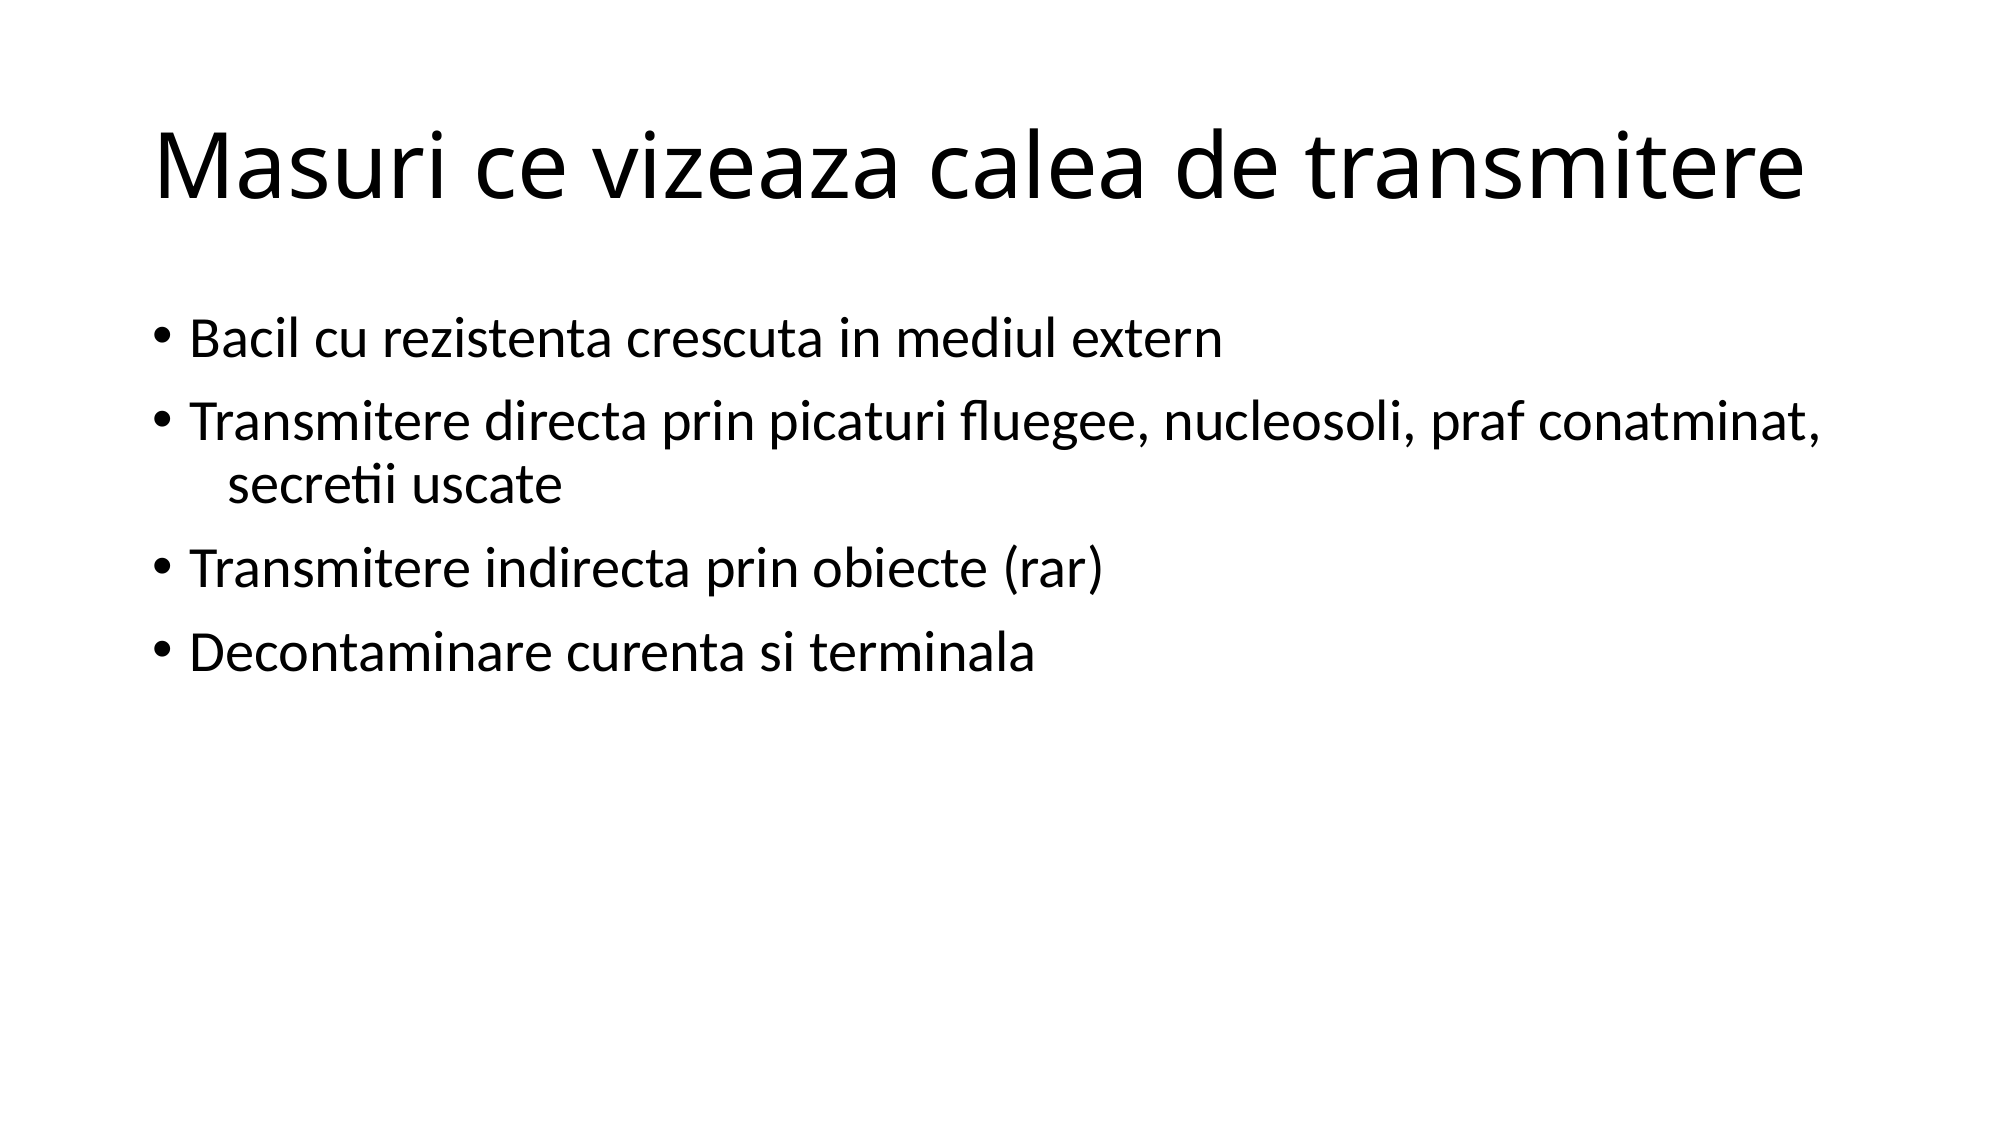

# Masuri ce vizeaza calea de transmitere
Bacil cu rezistenta crescuta in mediul extern
Transmitere directa prin picaturi fluegee, nucleosoli, praf conatminat, secretii uscate
Transmitere indirecta prin obiecte (rar)
Decontaminare curenta si terminala